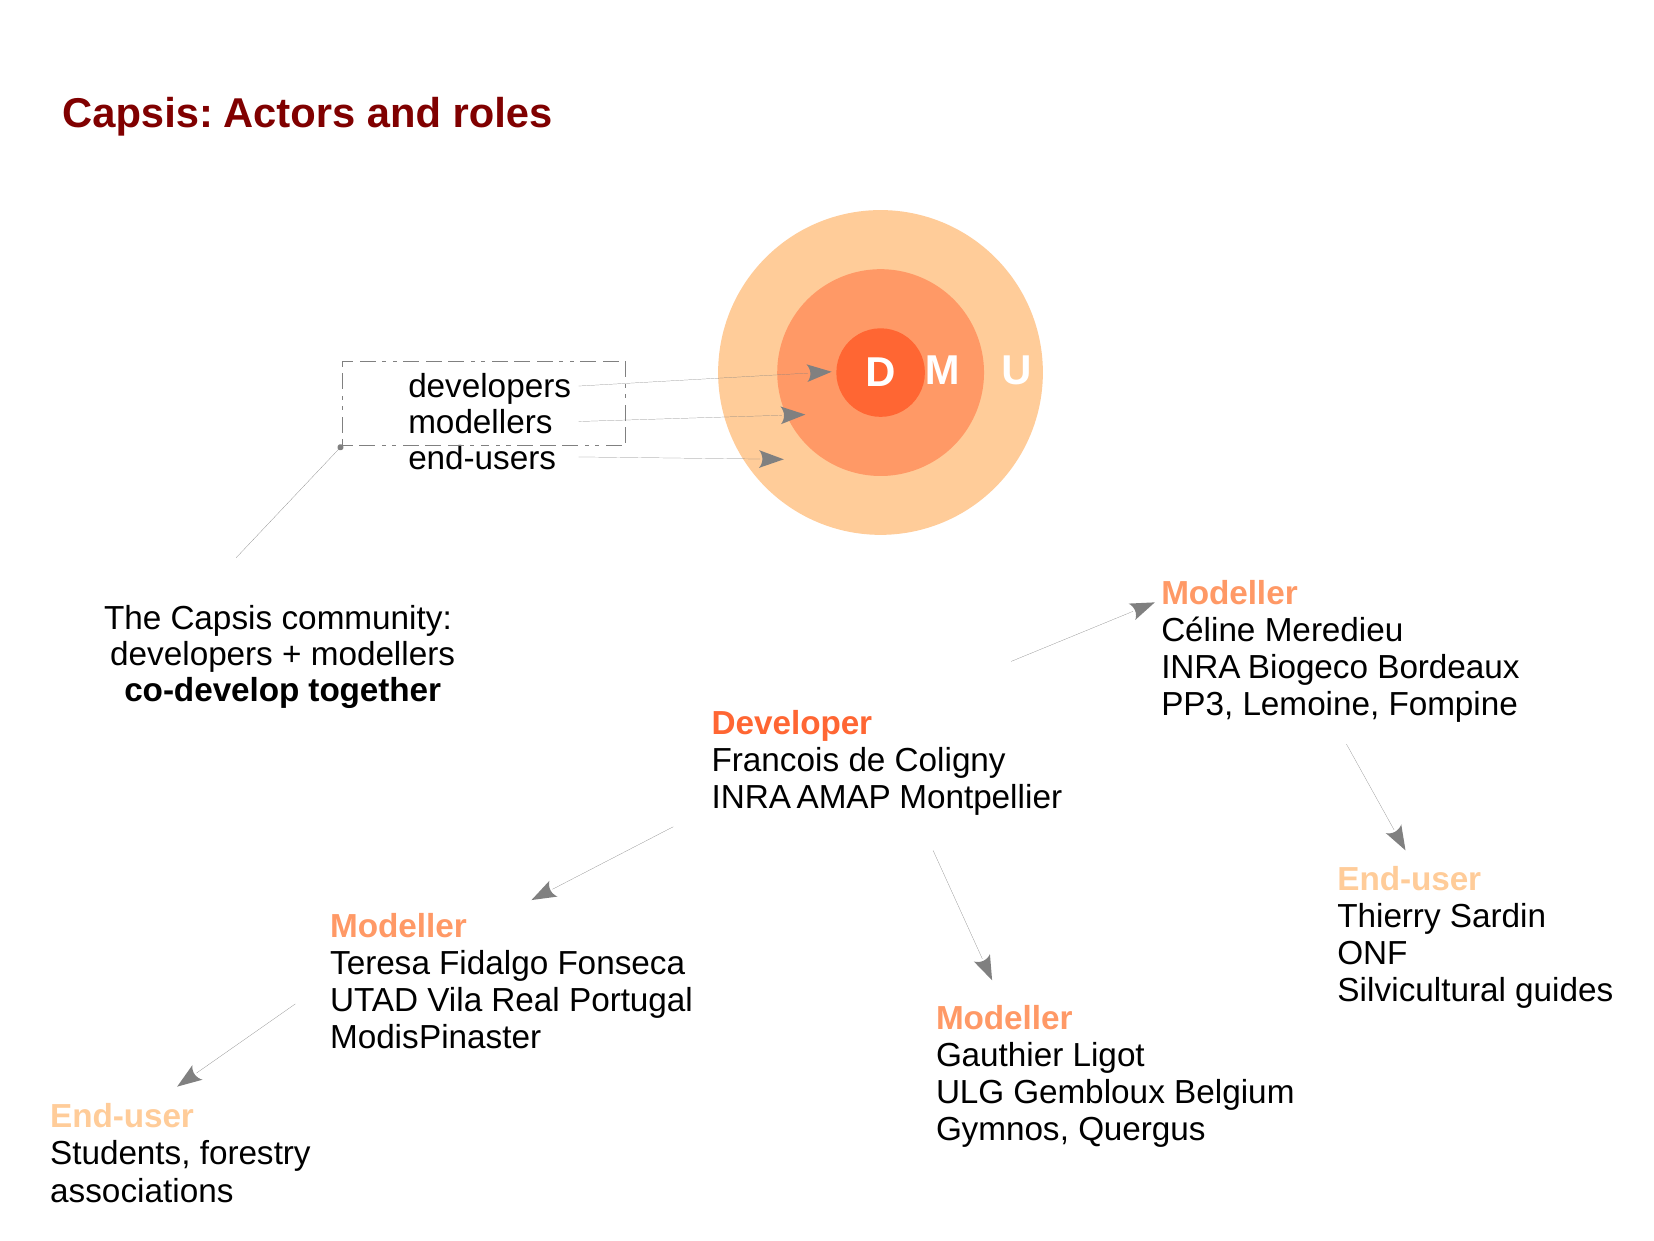

Capsis: Actors and roles
D
M
U
developers
modellers
end-users
Modeller
Céline Meredieu
INRA Biogeco Bordeaux
PP3, Lemoine, Fompine
The Capsis community:
developers + modellers
co-develop together
Developer
Francois de Coligny
INRA AMAP Montpellier
End-user
Thierry Sardin
ONF
Silvicultural guides
Modeller
Teresa Fidalgo Fonseca
UTAD Vila Real Portugal
ModisPinaster
Modeller
Gauthier Ligot
ULG Gembloux Belgium
Gymnos, Quergus
End-user
Students, forestry associations